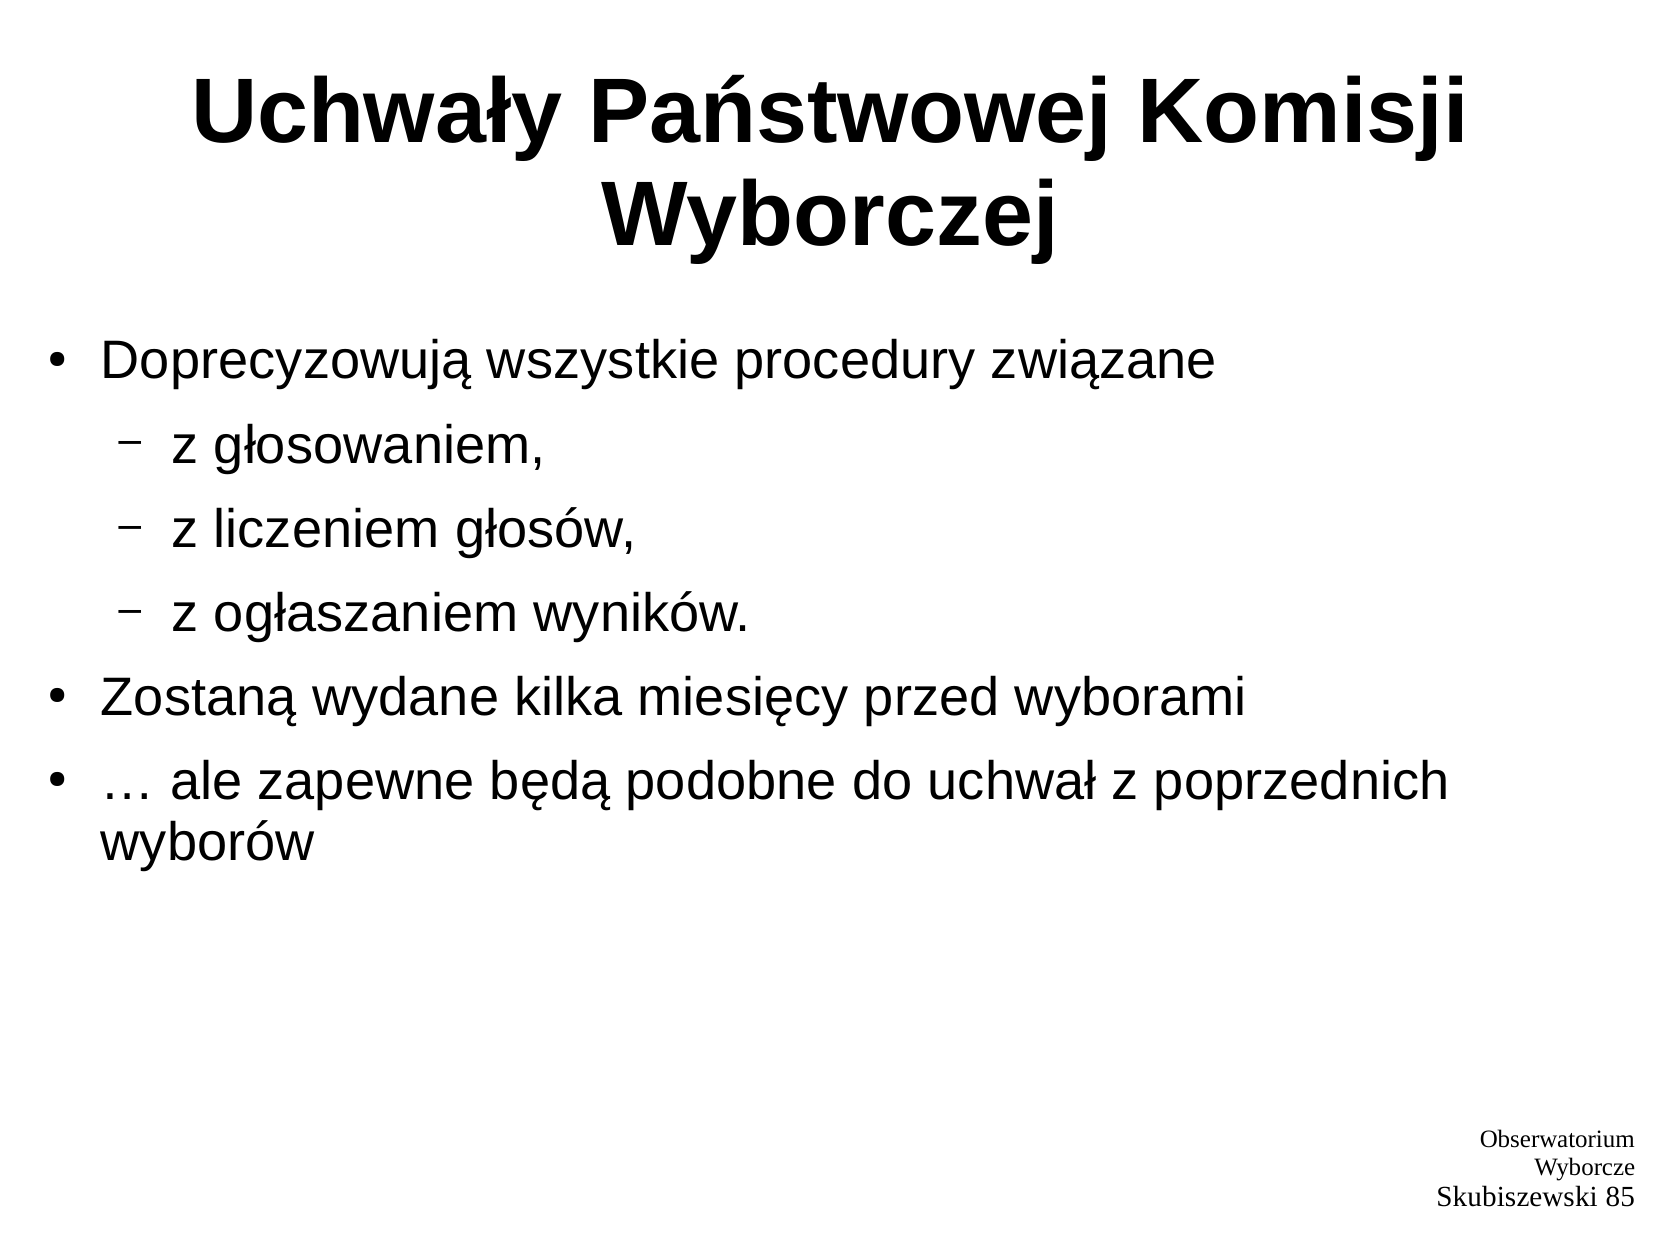

# Uchwały Państwowej Komisji Wyborczej
Doprecyzowują wszystkie procedury związane
z głosowaniem,
z liczeniem głosów,
z ogłaszaniem wyników.
Zostaną wydane kilka miesięcy przed wyborami
… ale zapewne będą podobne do uchwał z poprzednich wyborów
85